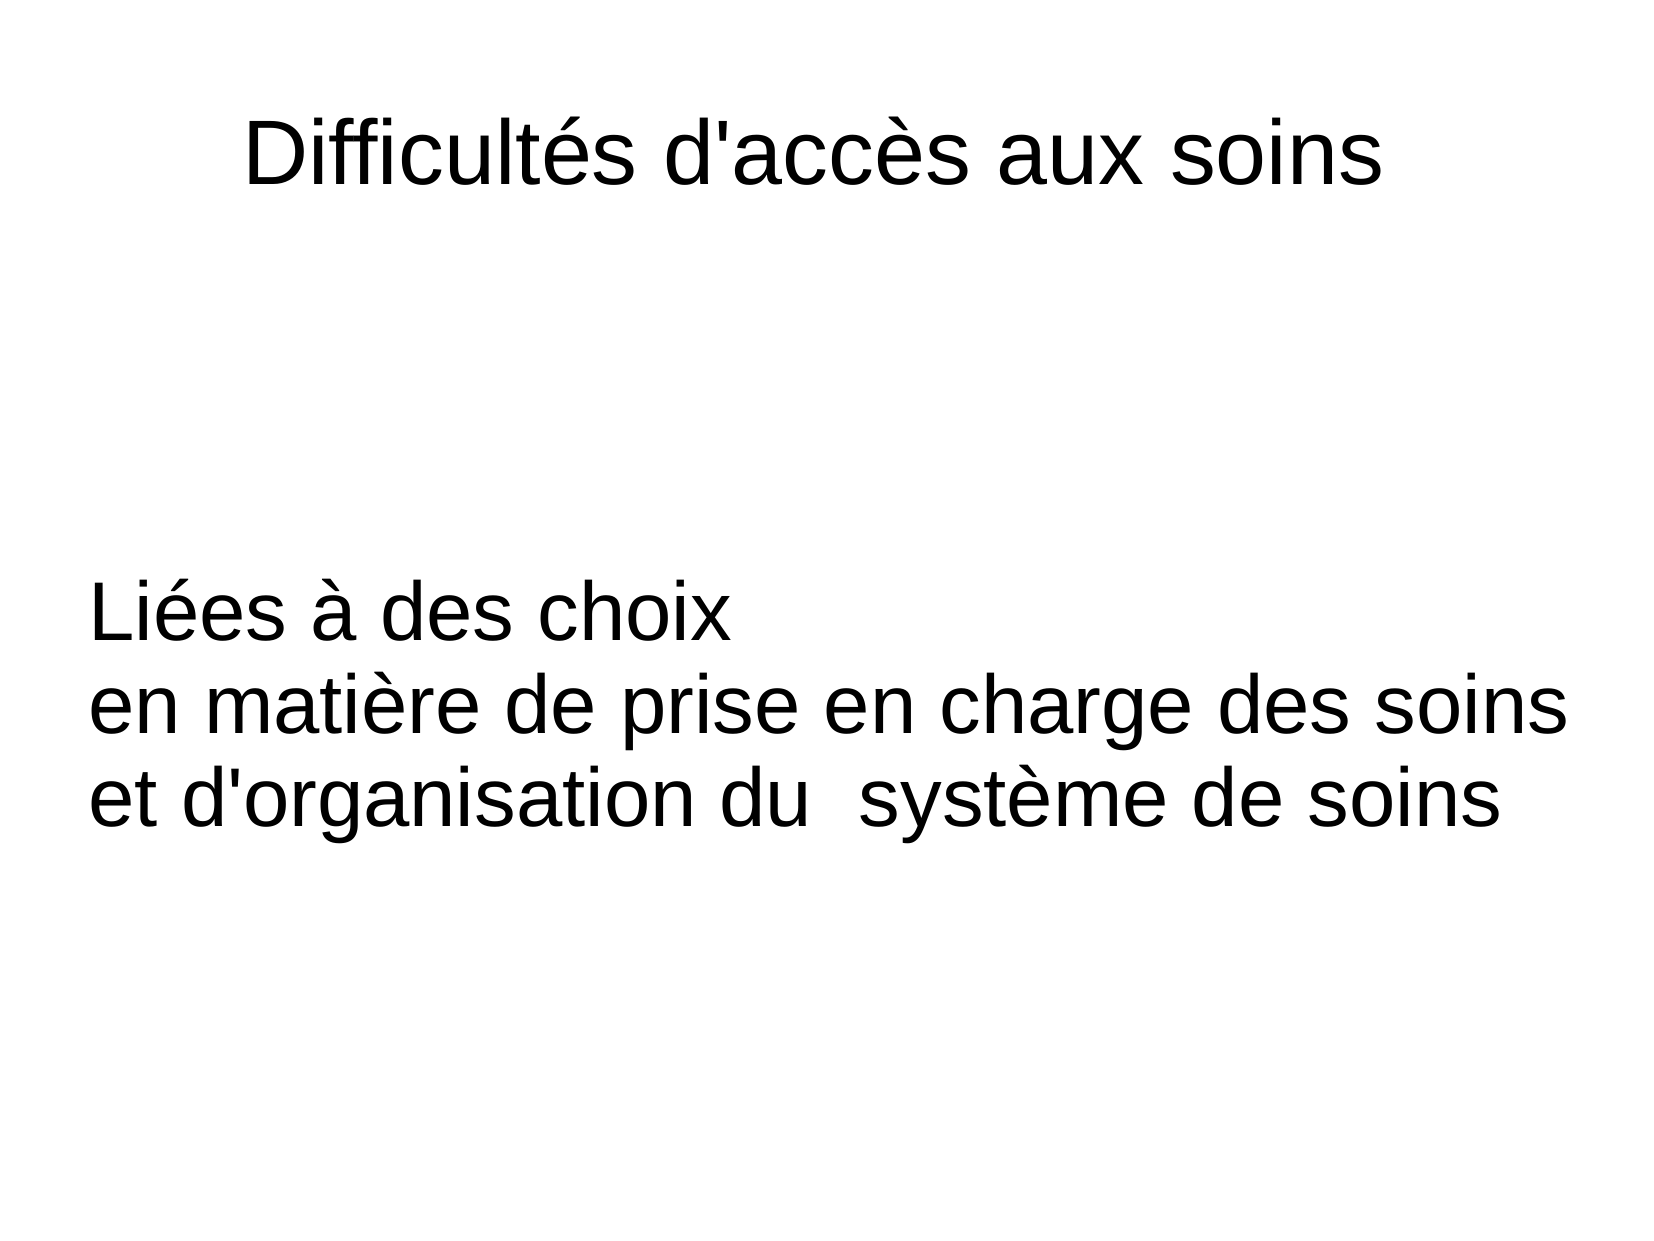

Difficultés d'accès aux soins
# Liées à des choix
en matière de prise en charge des soins et d'organisation du système de soins